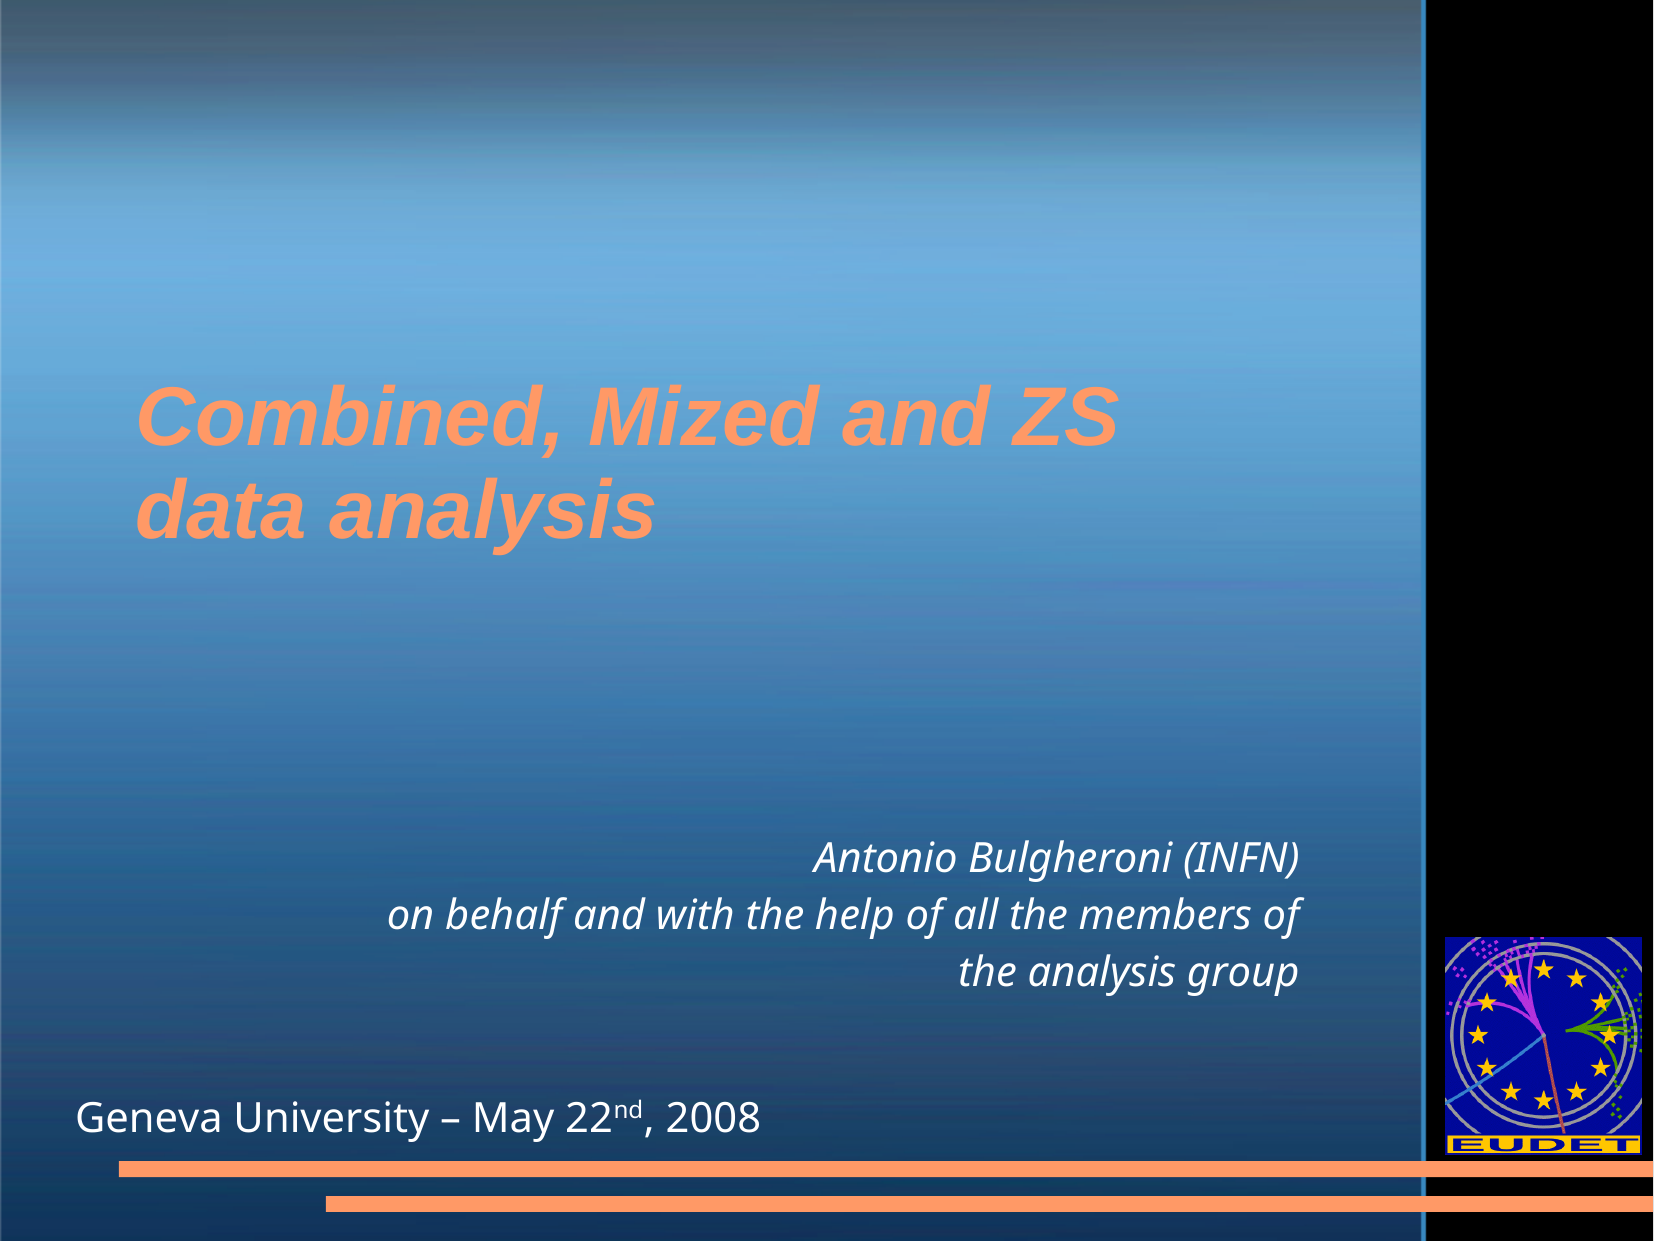

# Combined, Mized and ZS data analysis
Antonio Bulgheroni (INFN)
on behalf and with the help of all the members of the analysis group
Geneva University – May 22nd, 2008